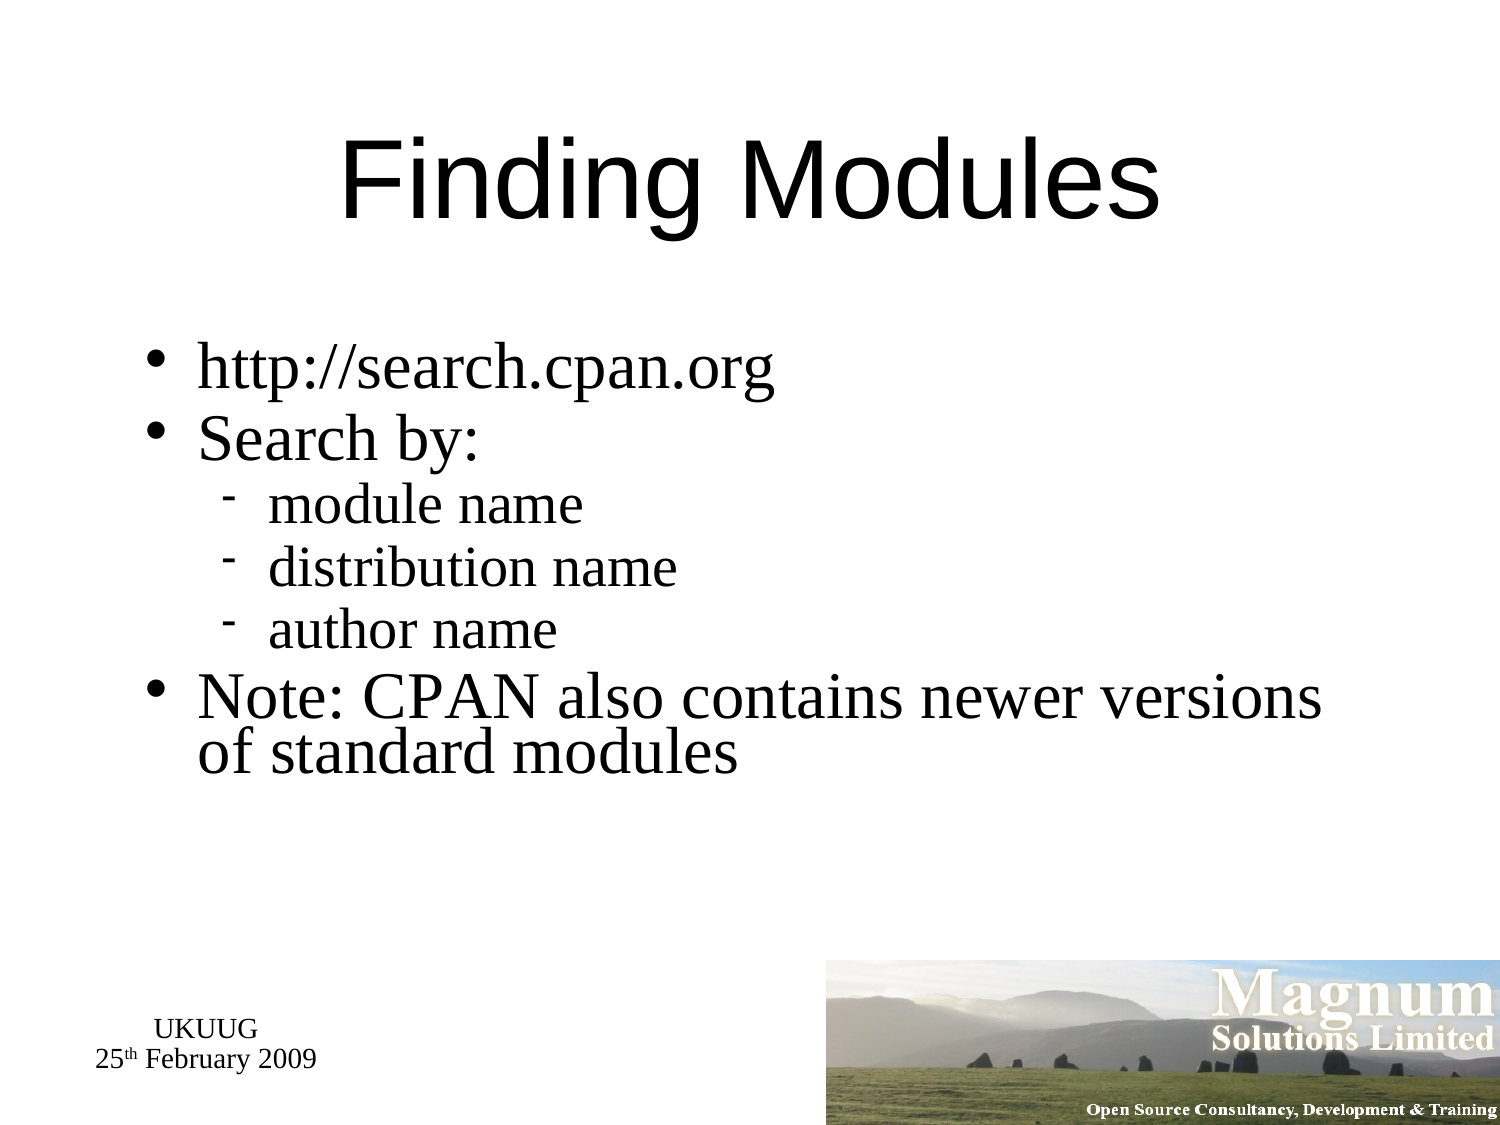

# Finding Modules
http://search.cpan.org
Search by:
module name
distribution name
author name
Note: CPAN also contains newer versions of standard modules